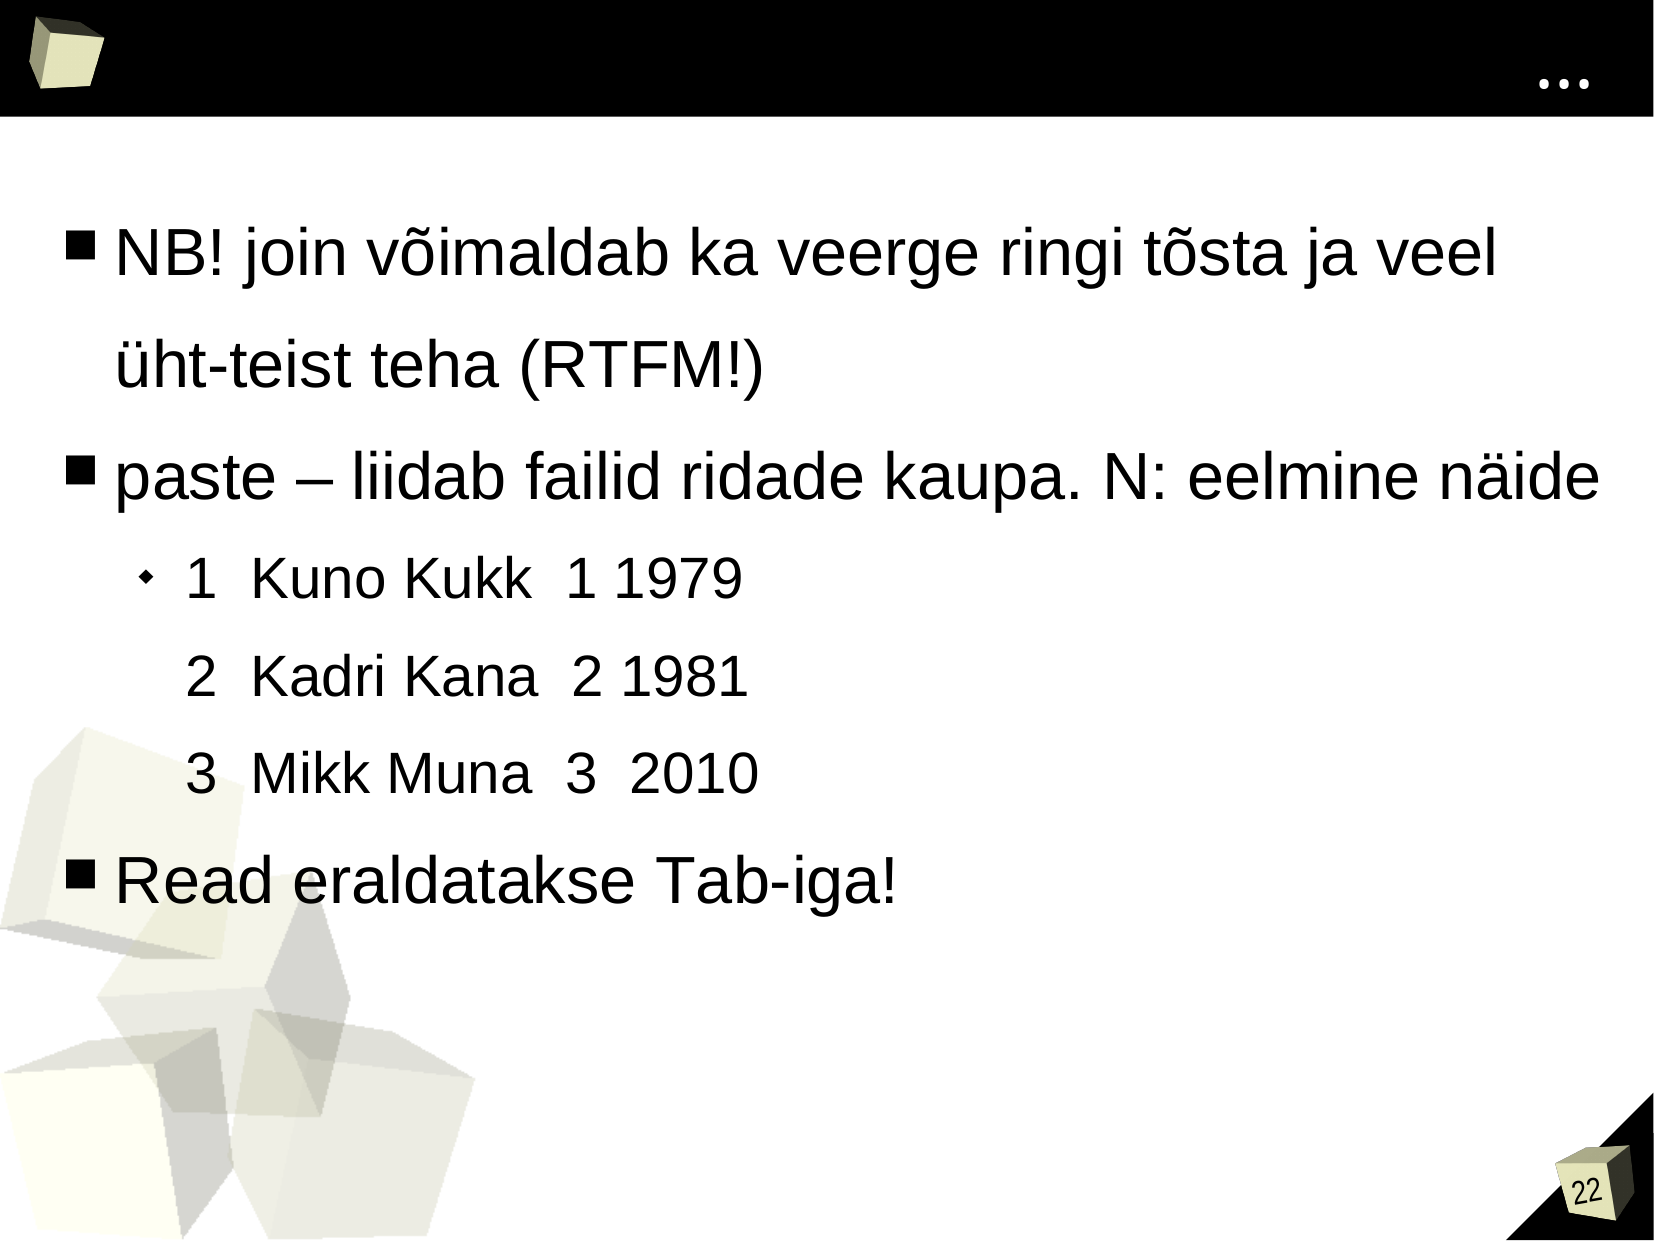

# ...
NB! join võimaldab ka veerge ringi tõsta ja veel üht-teist teha (RTFM!)
paste – liidab failid ridade kaupa. N: eelmine näide
1 Kuno Kukk 1 1979
2 Kadri Kana 2 1981
3 Mikk Muna 3 2010
Read eraldatakse Tab-iga!